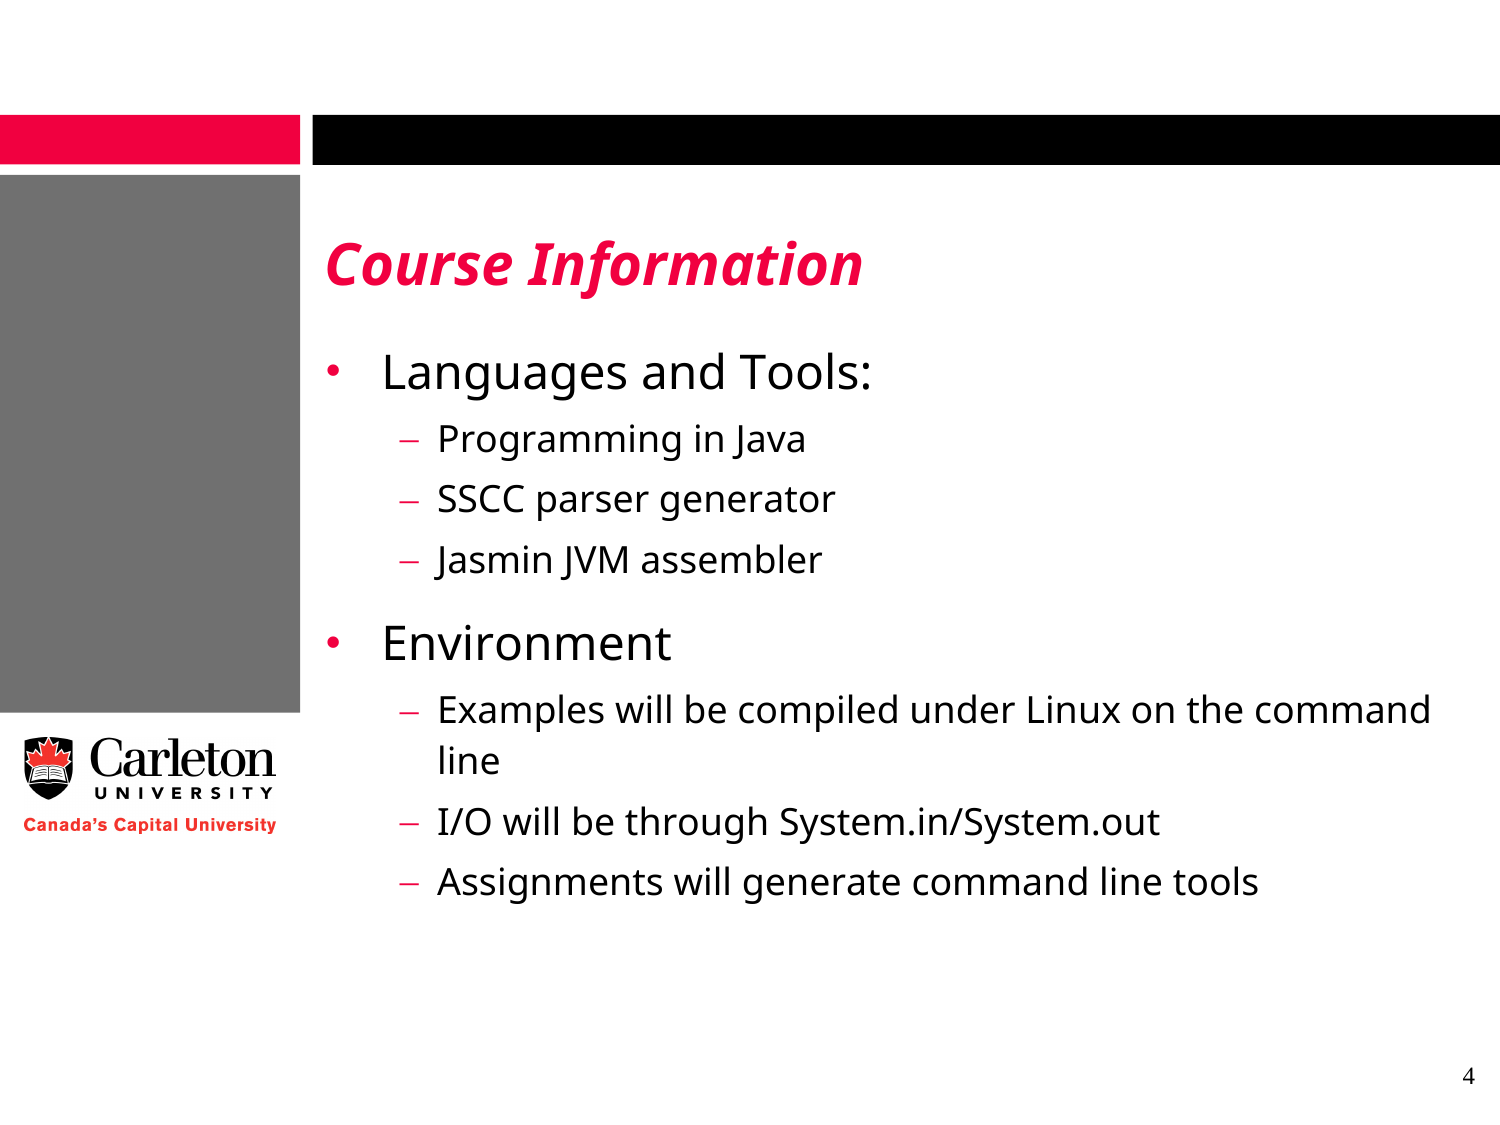

# Course Information
Languages and Tools:
Programming in Java
SSCC parser generator
Jasmin JVM assembler
Environment
Examples will be compiled under Linux on the command line
I/O will be through System.in/System.out
Assignments will generate command line tools
4